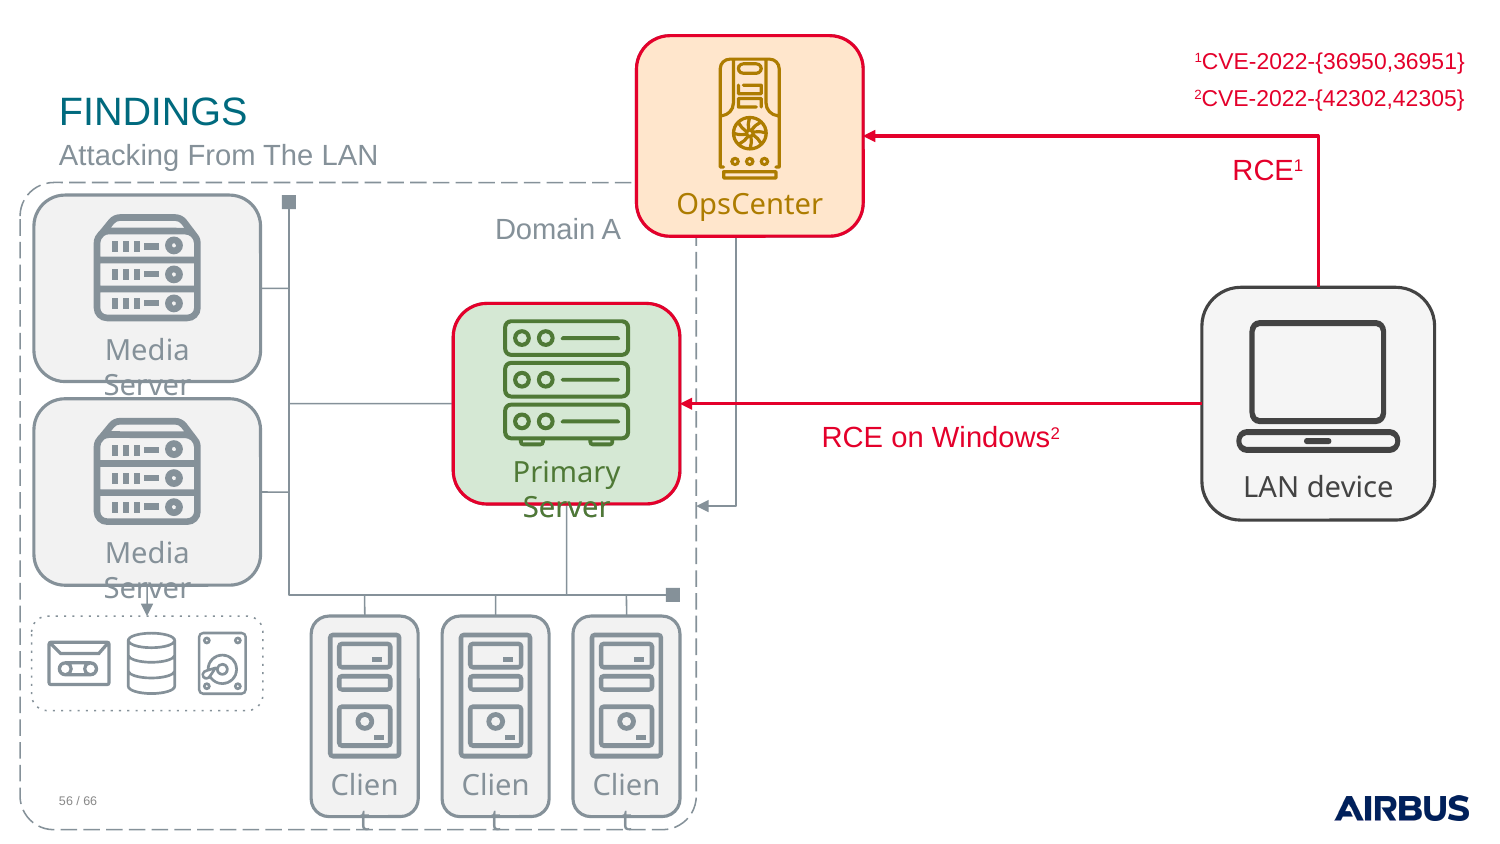

OpsCenter
OpsCenter
RCE1
1CVE-2022-{36950,36951}
2CVE-2022-{42302,42305}
# FINDINGS Attacking From The LAN
Media Server
Domain A
LAN device
Primary Server
Primary Server
RCE on Windows2
Media Server
Client
Client
Client